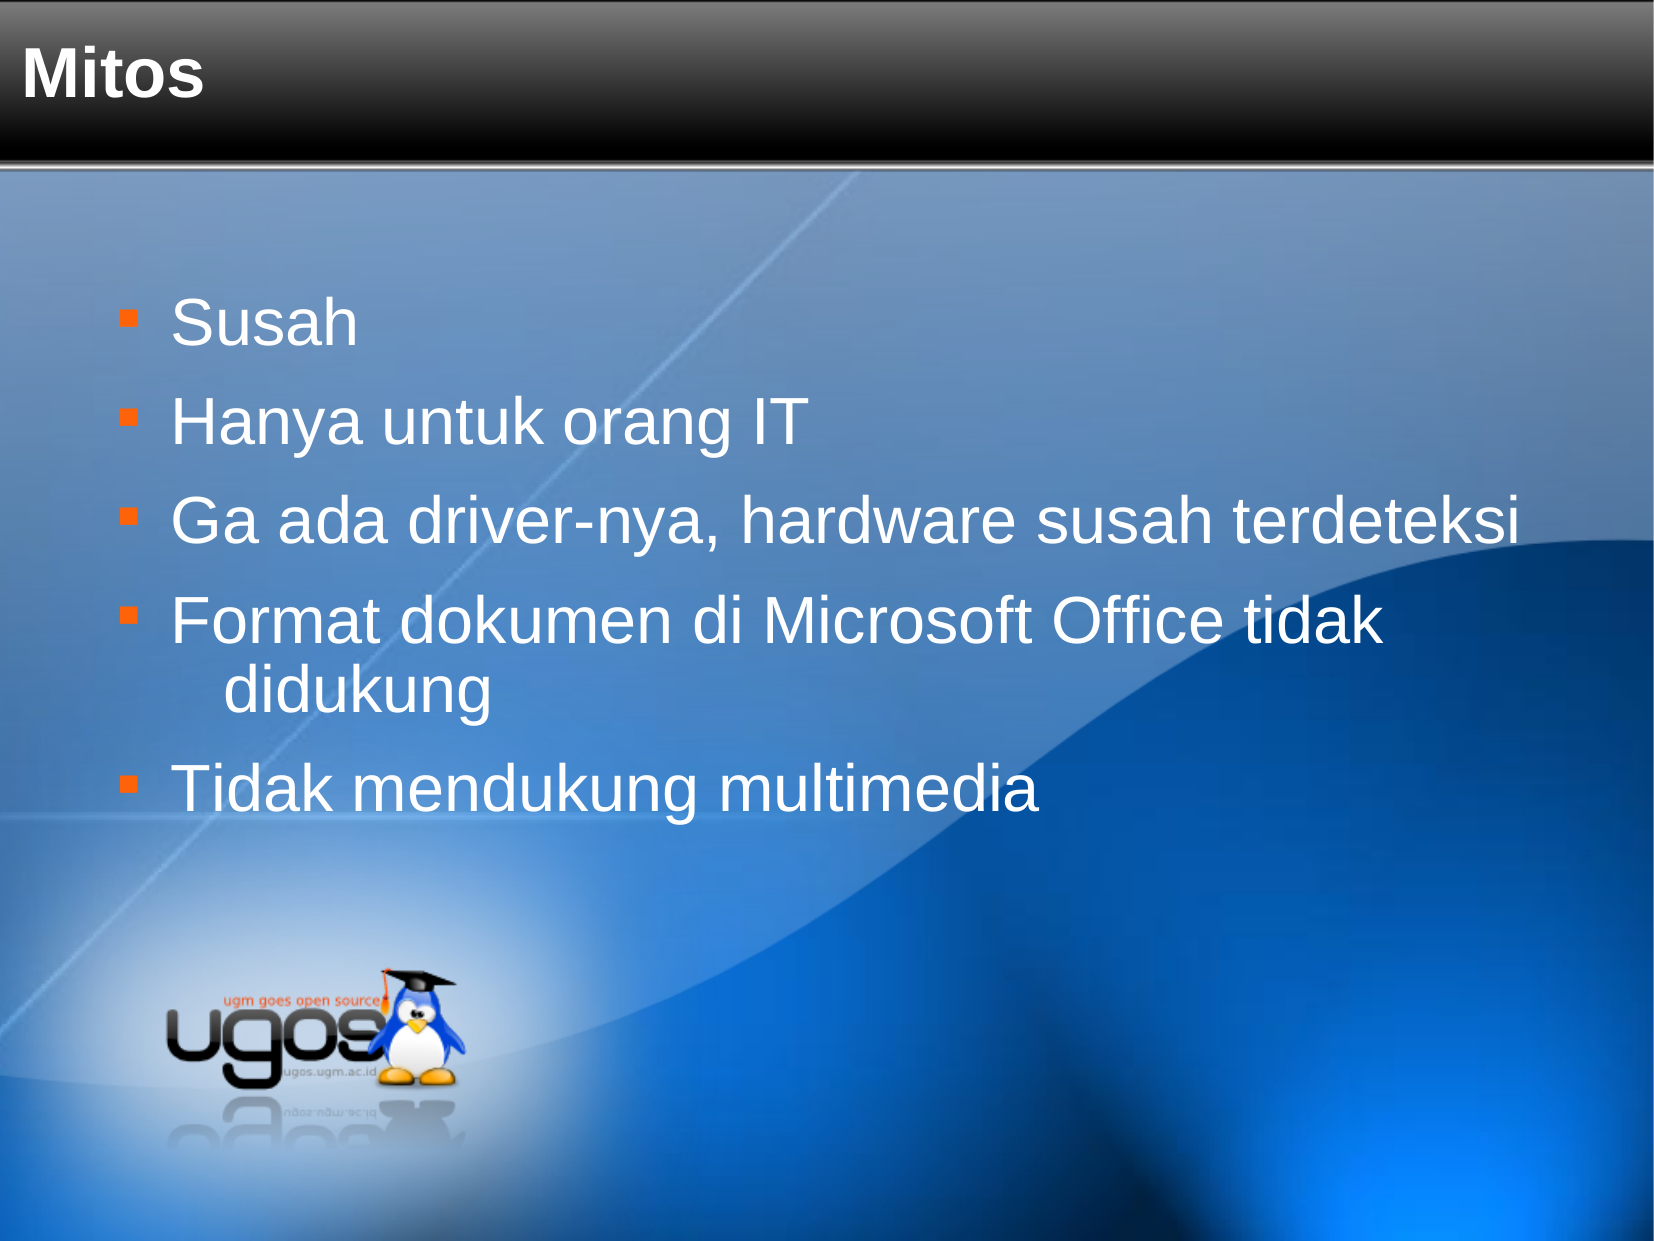

# Mitos
Susah
Hanya untuk orang IT
Ga ada driver-nya, hardware susah terdeteksi
Format dokumen di Microsoft Office tidak didukung
Tidak mendukung multimedia